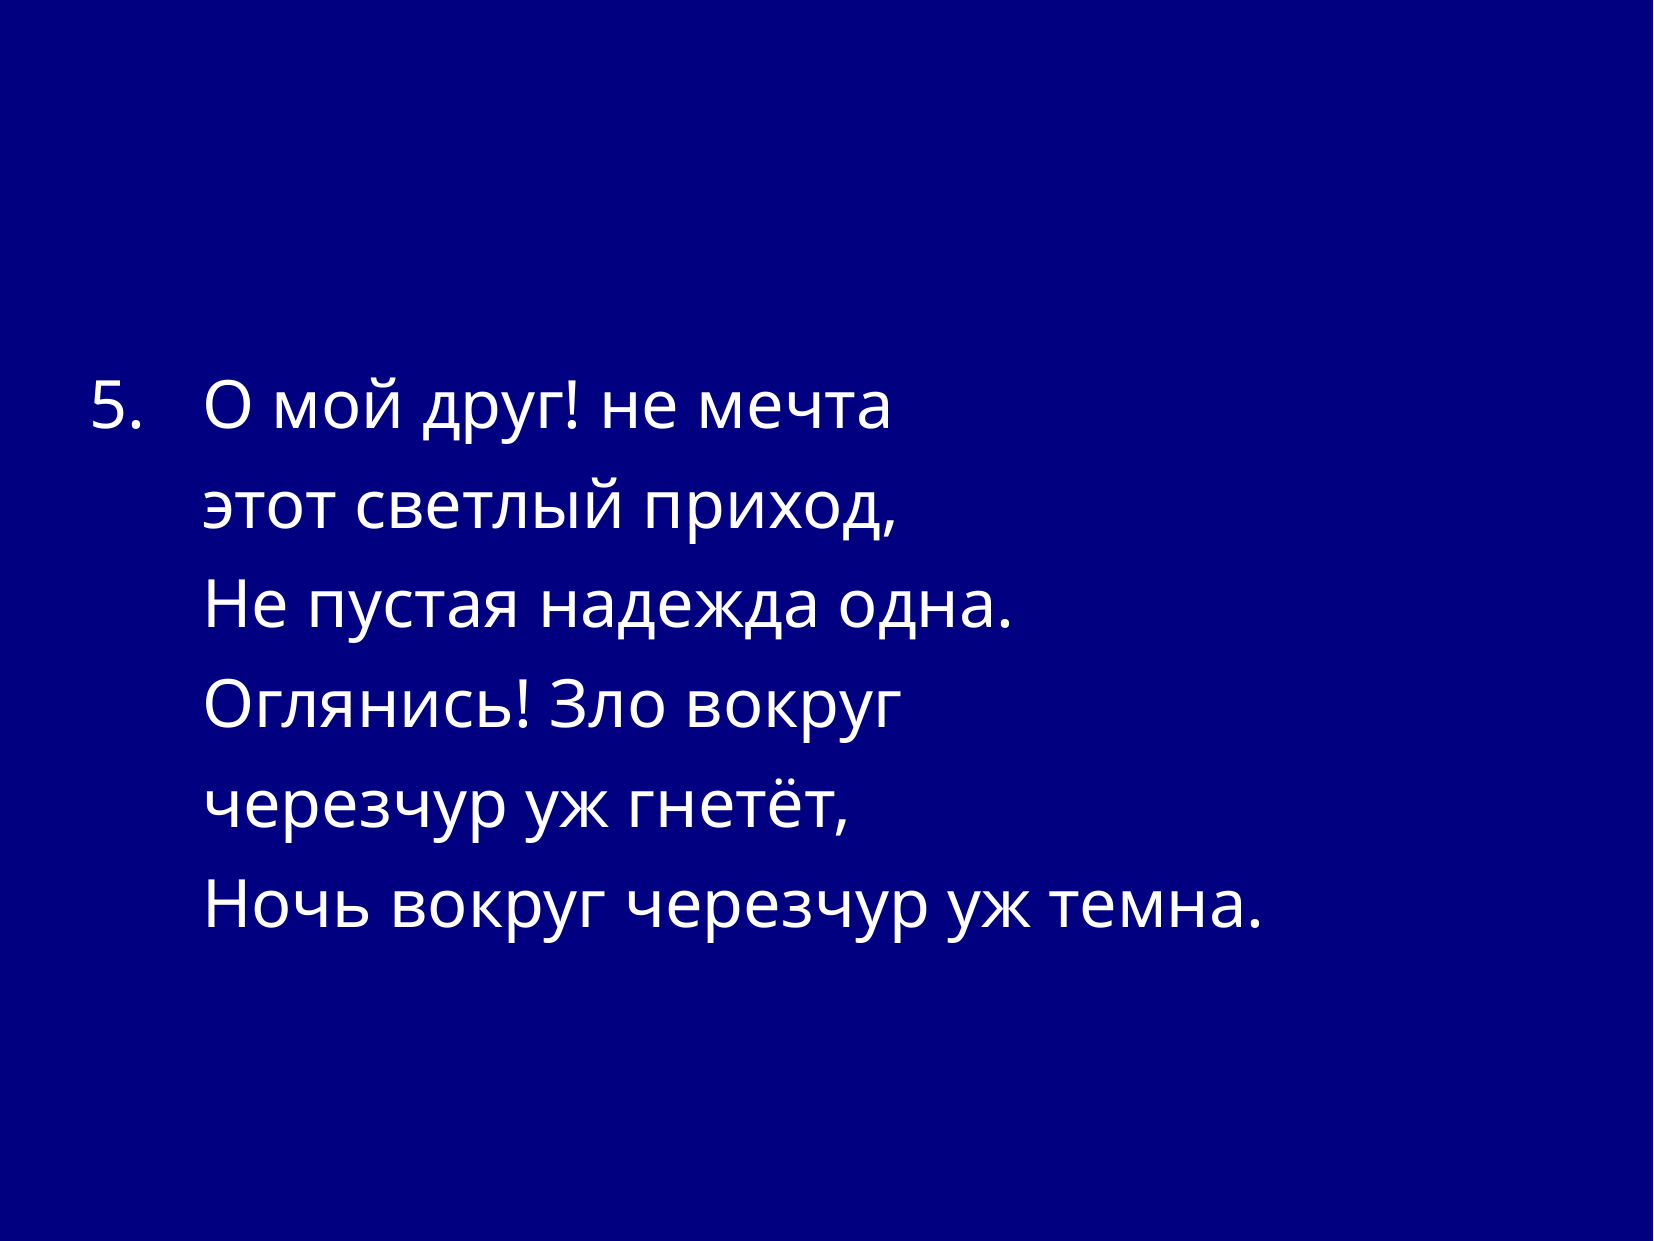

5.	О мой друг! не мечта
	этот светлый приход,
	Не пустая надежда одна.
	Оглянись! Зло вокруг
	черезчур уж гнетёт,
	Ночь вокруг черезчур уж темна.